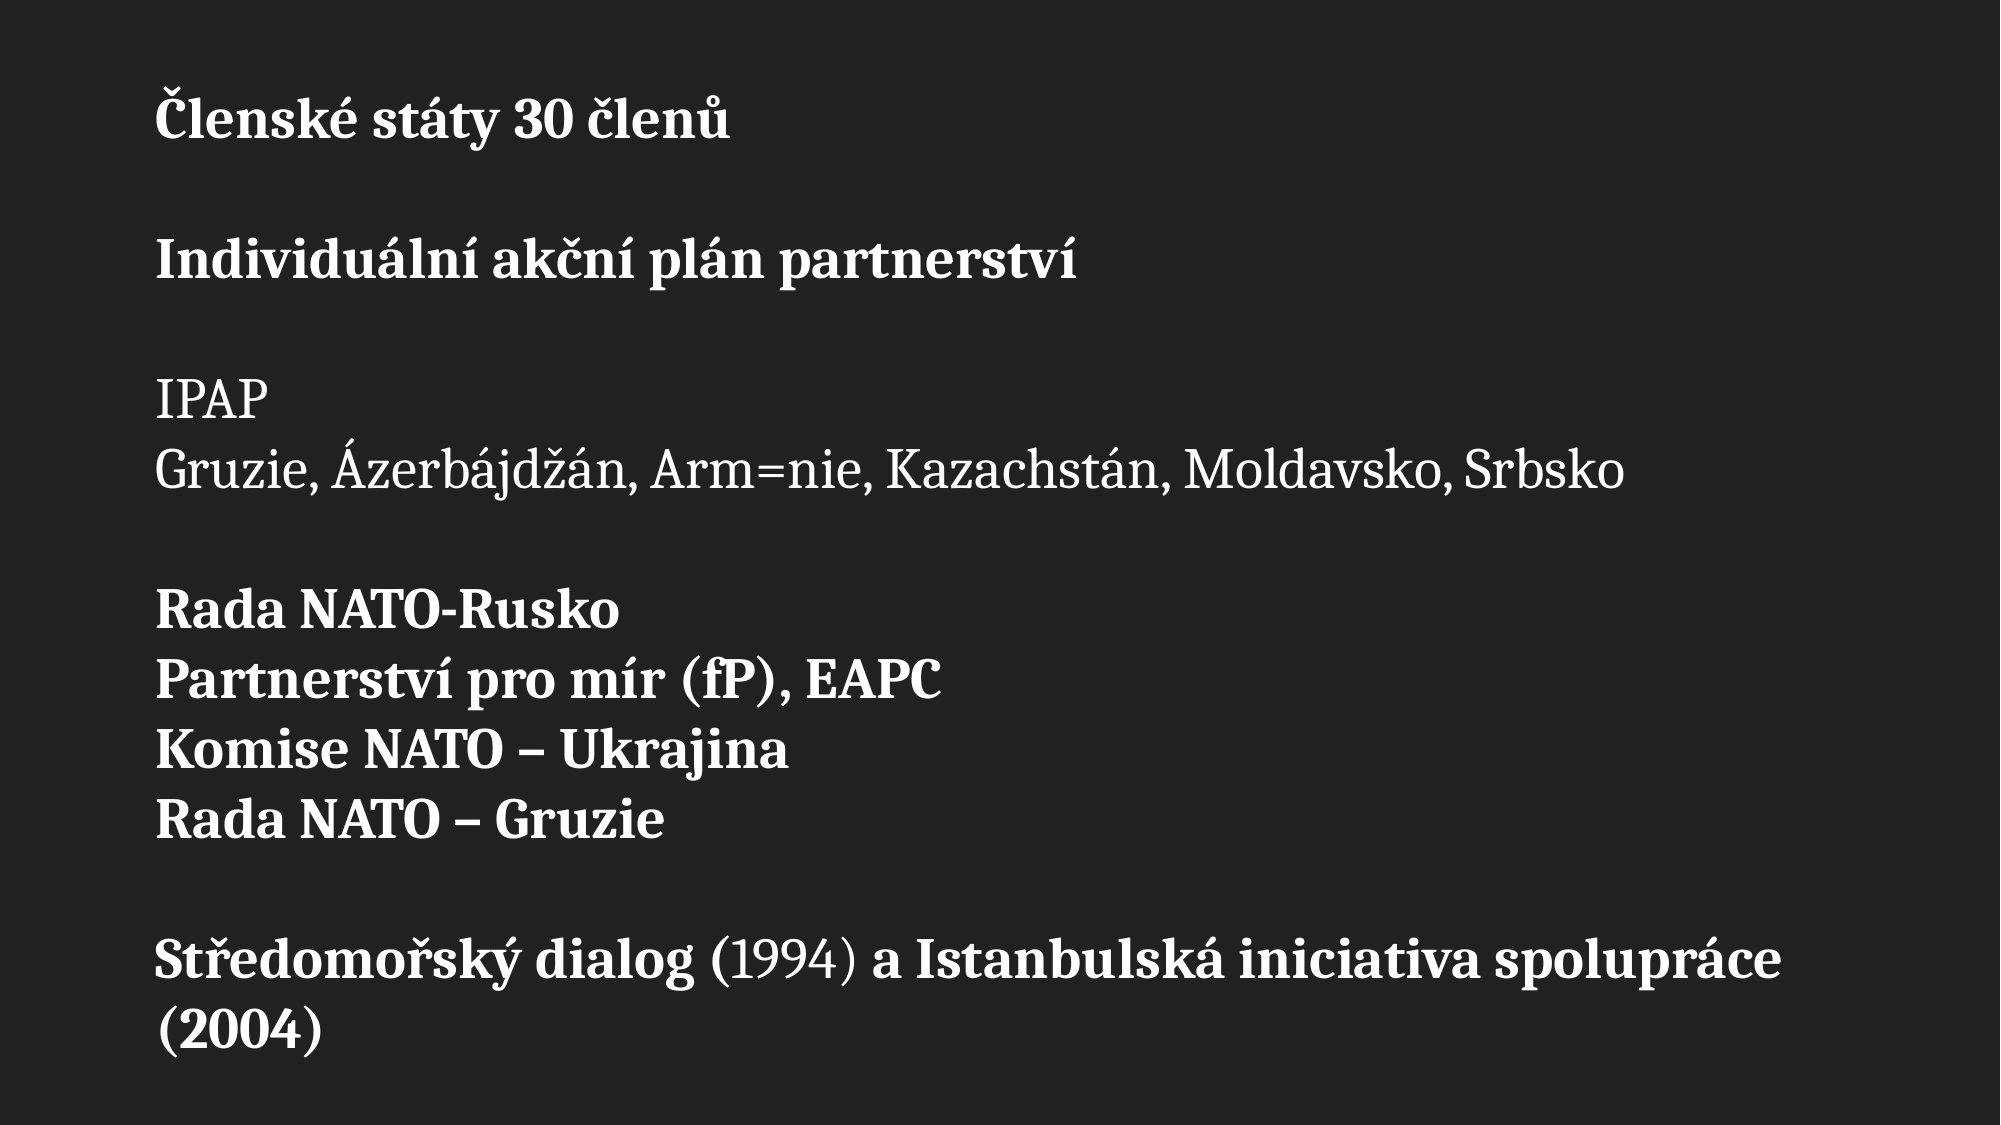

Členské státy 30 členů
Individuální akční plán partnerství
IPAP
Gruzie, Ázerbájdžán, Arm=nie, Kazachstán, Moldavsko, Srbsko
Rada NATO-Rusko
Partnerství pro mír (fP), EAPC
Komise NATO – Ukrajina
Rada NATO – Gruzie
Středomořský dialog (1994) a Istanbulská iniciativa spolupráce (2004)
Parlamentní shromáždění NATO